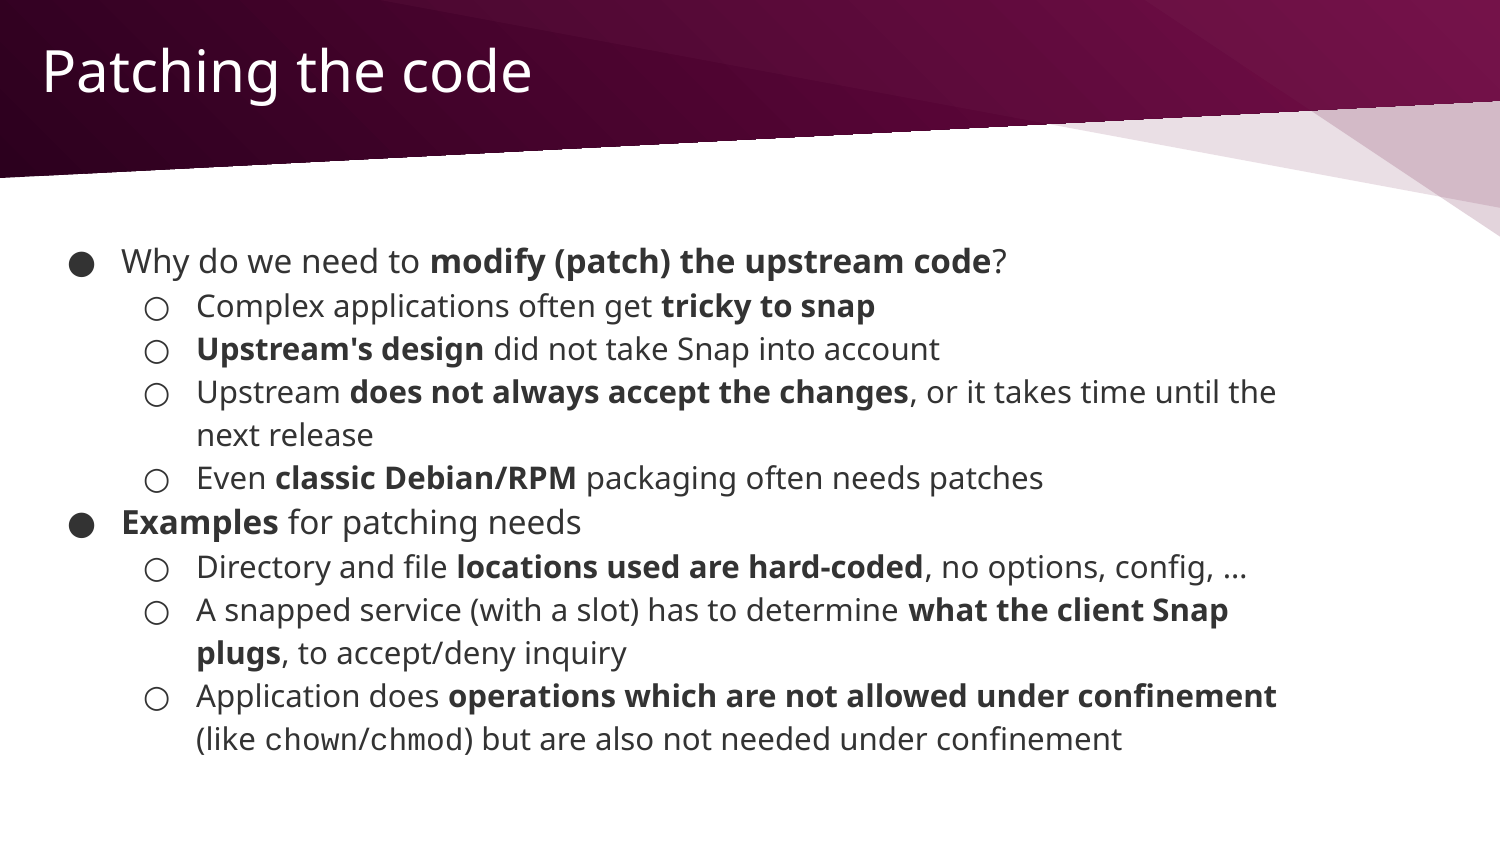

Patching the code
# Why do we need to modify (patch) the upstream code?
Complex applications often get tricky to snap
Upstream's design did not take Snap into account
Upstream does not always accept the changes, or it takes time until the next release
Even classic Debian/RPM packaging often needs patches
Examples for patching needs
Directory and file locations used are hard-coded, no options, config, …
A snapped service (with a slot) has to determine what the client Snap plugs, to accept/deny inquiry
Application does operations which are not allowed under confinement (like chown/chmod) but are also not needed under confinement